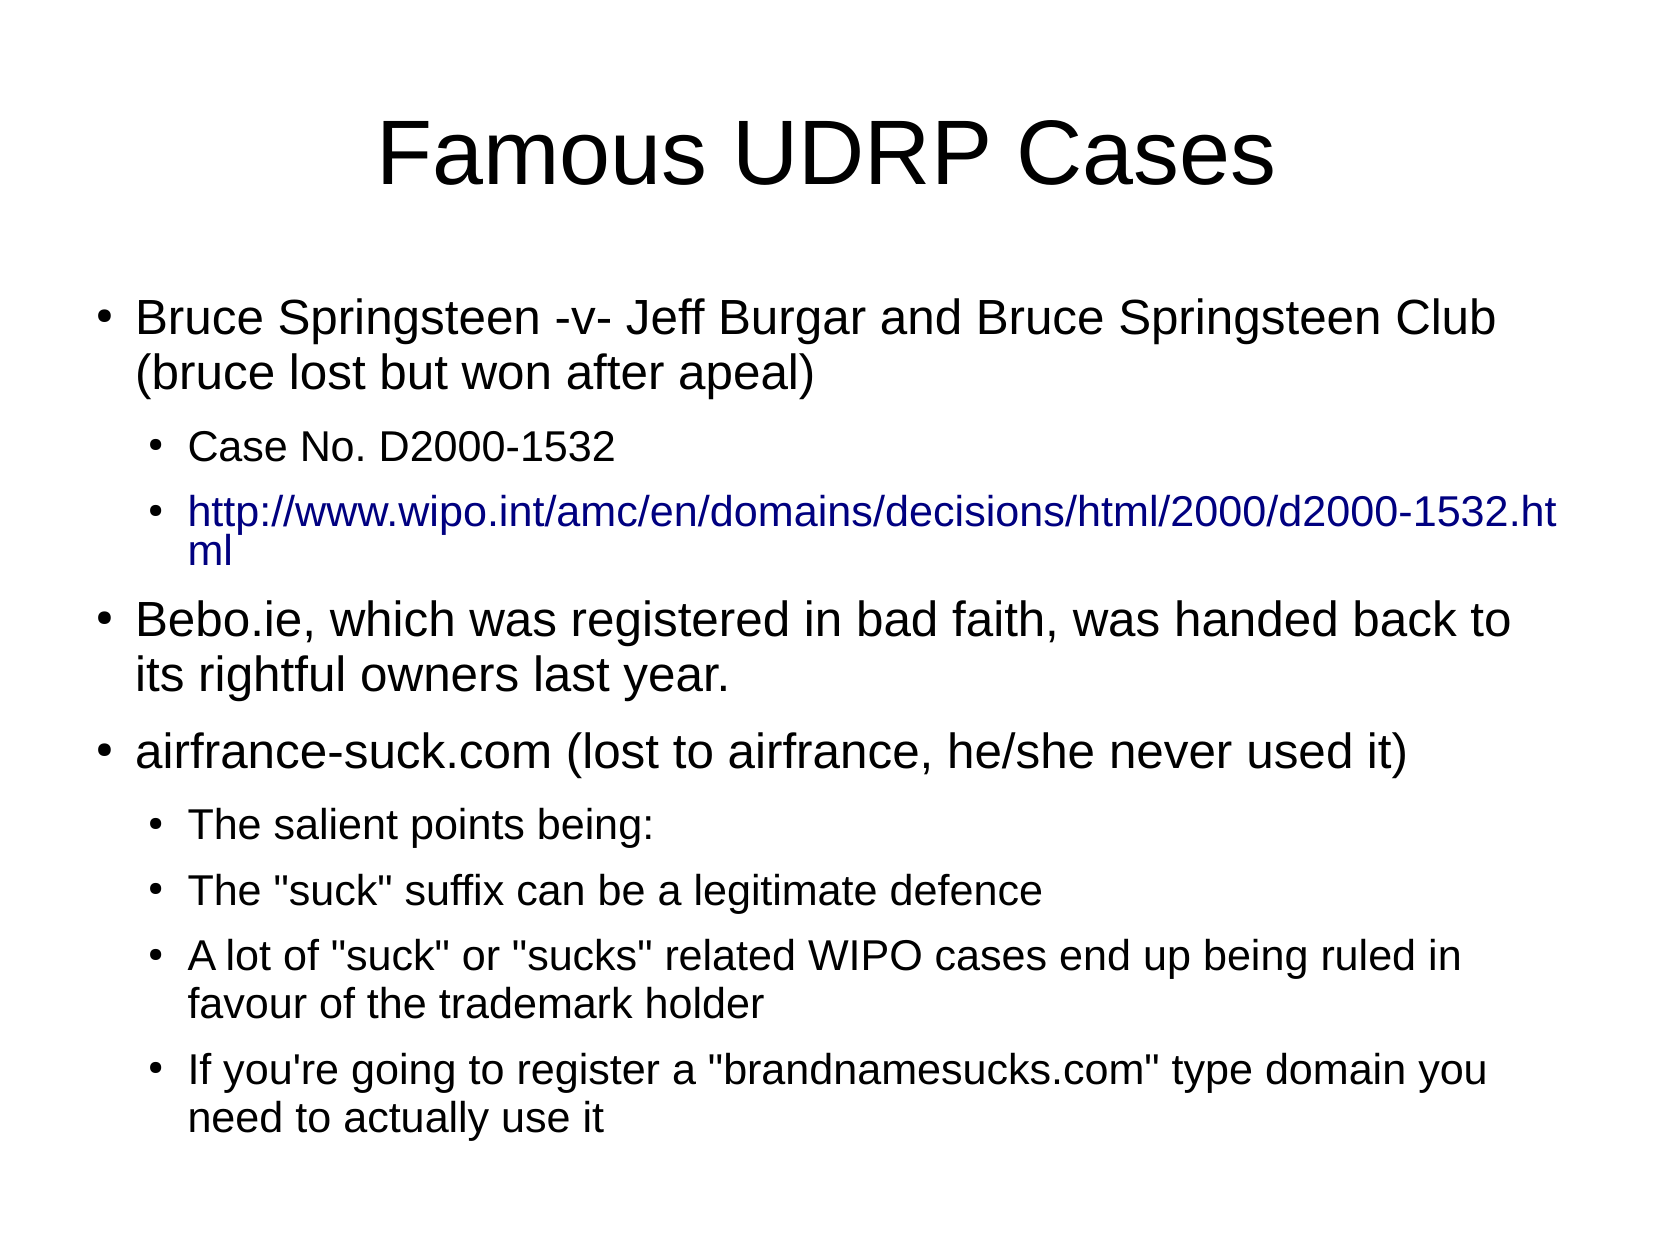

# Famous UDRP Cases
Bruce Springsteen -v- Jeff Burgar and Bruce Springsteen Club (bruce lost but won after apeal)
Case No. D2000-1532
http://www.wipo.int/amc/en/domains/decisions/html/2000/d2000-1532.html
Bebo.ie, which was registered in bad faith, was handed back to its rightful owners last year.
airfrance-suck.com (lost to airfrance, he/she never used it)
The salient points being:
The "suck" suffix can be a legitimate defence
A lot of "suck" or "sucks" related WIPO cases end up being ruled in favour of the trademark holder
If you're going to register a "brandnamesucks.com" type domain you need to actually use it